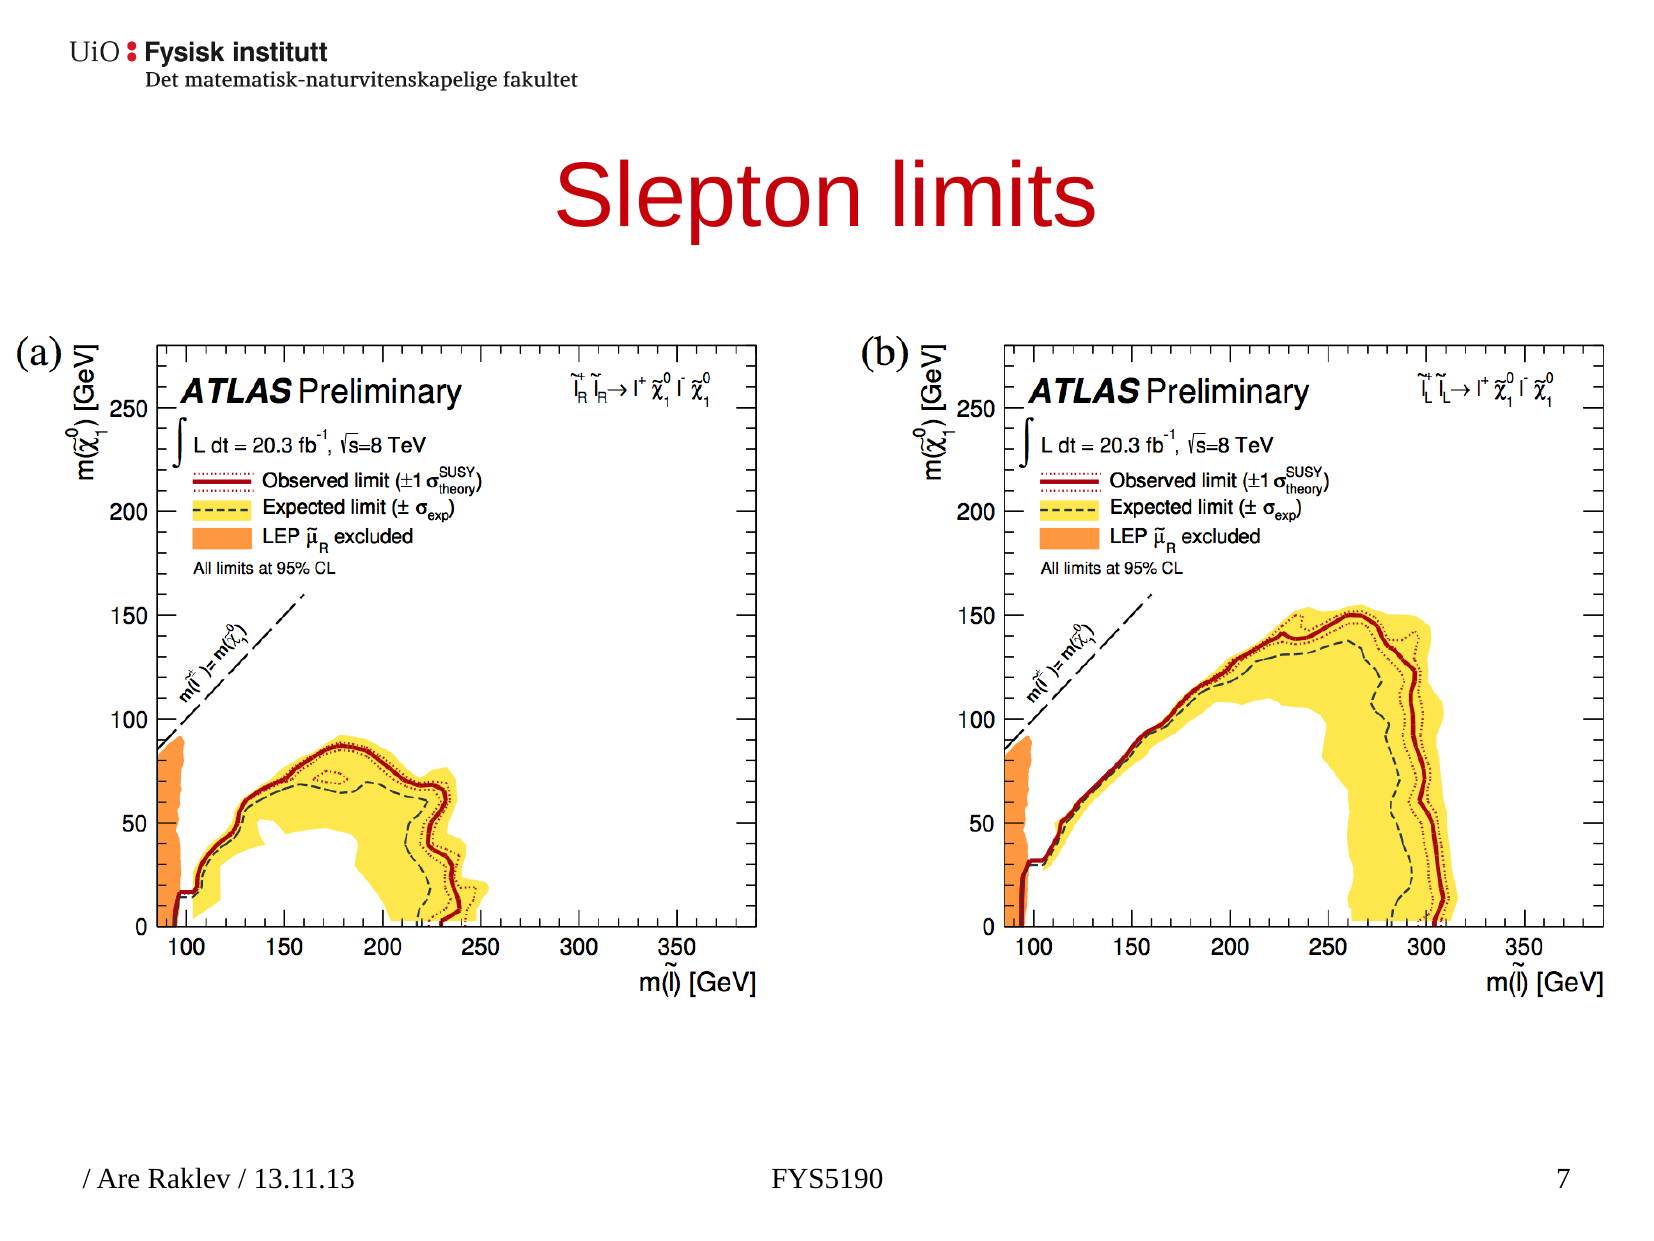

# Slepton limits
/ Are Raklev / 13.11.13
FYS5190
7